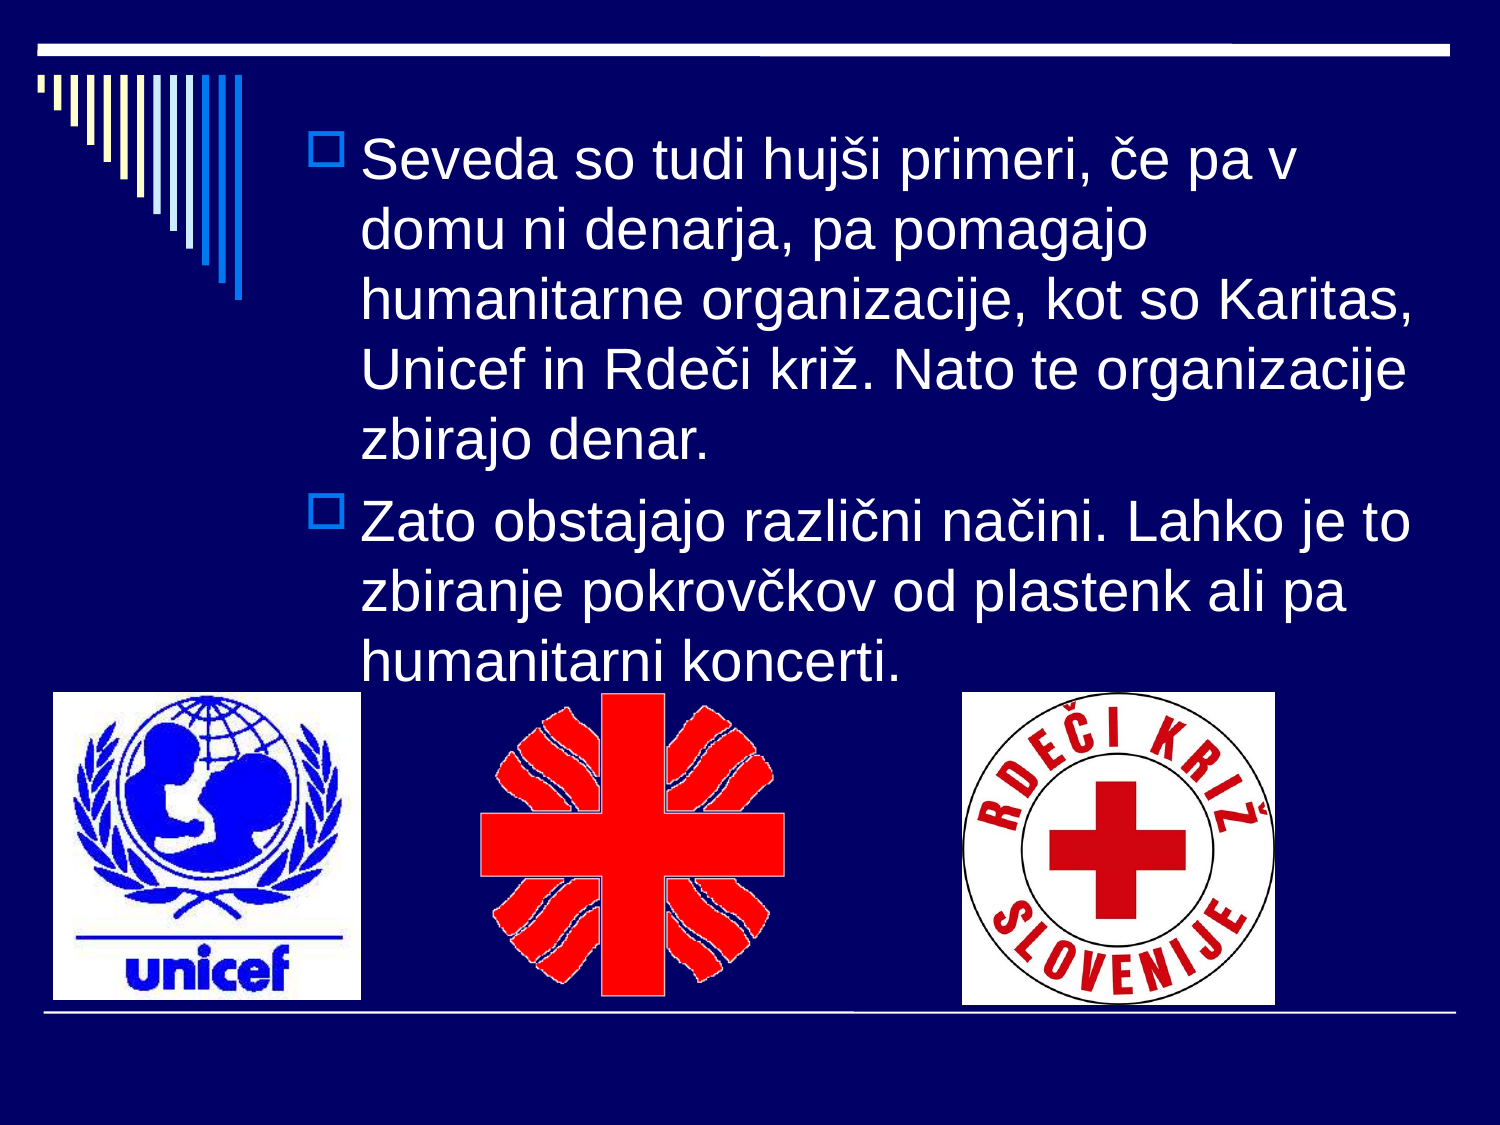

# Seveda so tudi hujši primeri, če pa v domu ni denarja, pa pomagajo humanitarne organizacije, kot so Karitas, Unicef in Rdeči križ. Nato te organizacije zbirajo denar.
Zato obstajajo različni načini. Lahko je to zbiranje pokrovčkov od plastenk ali pa humanitarni koncerti.